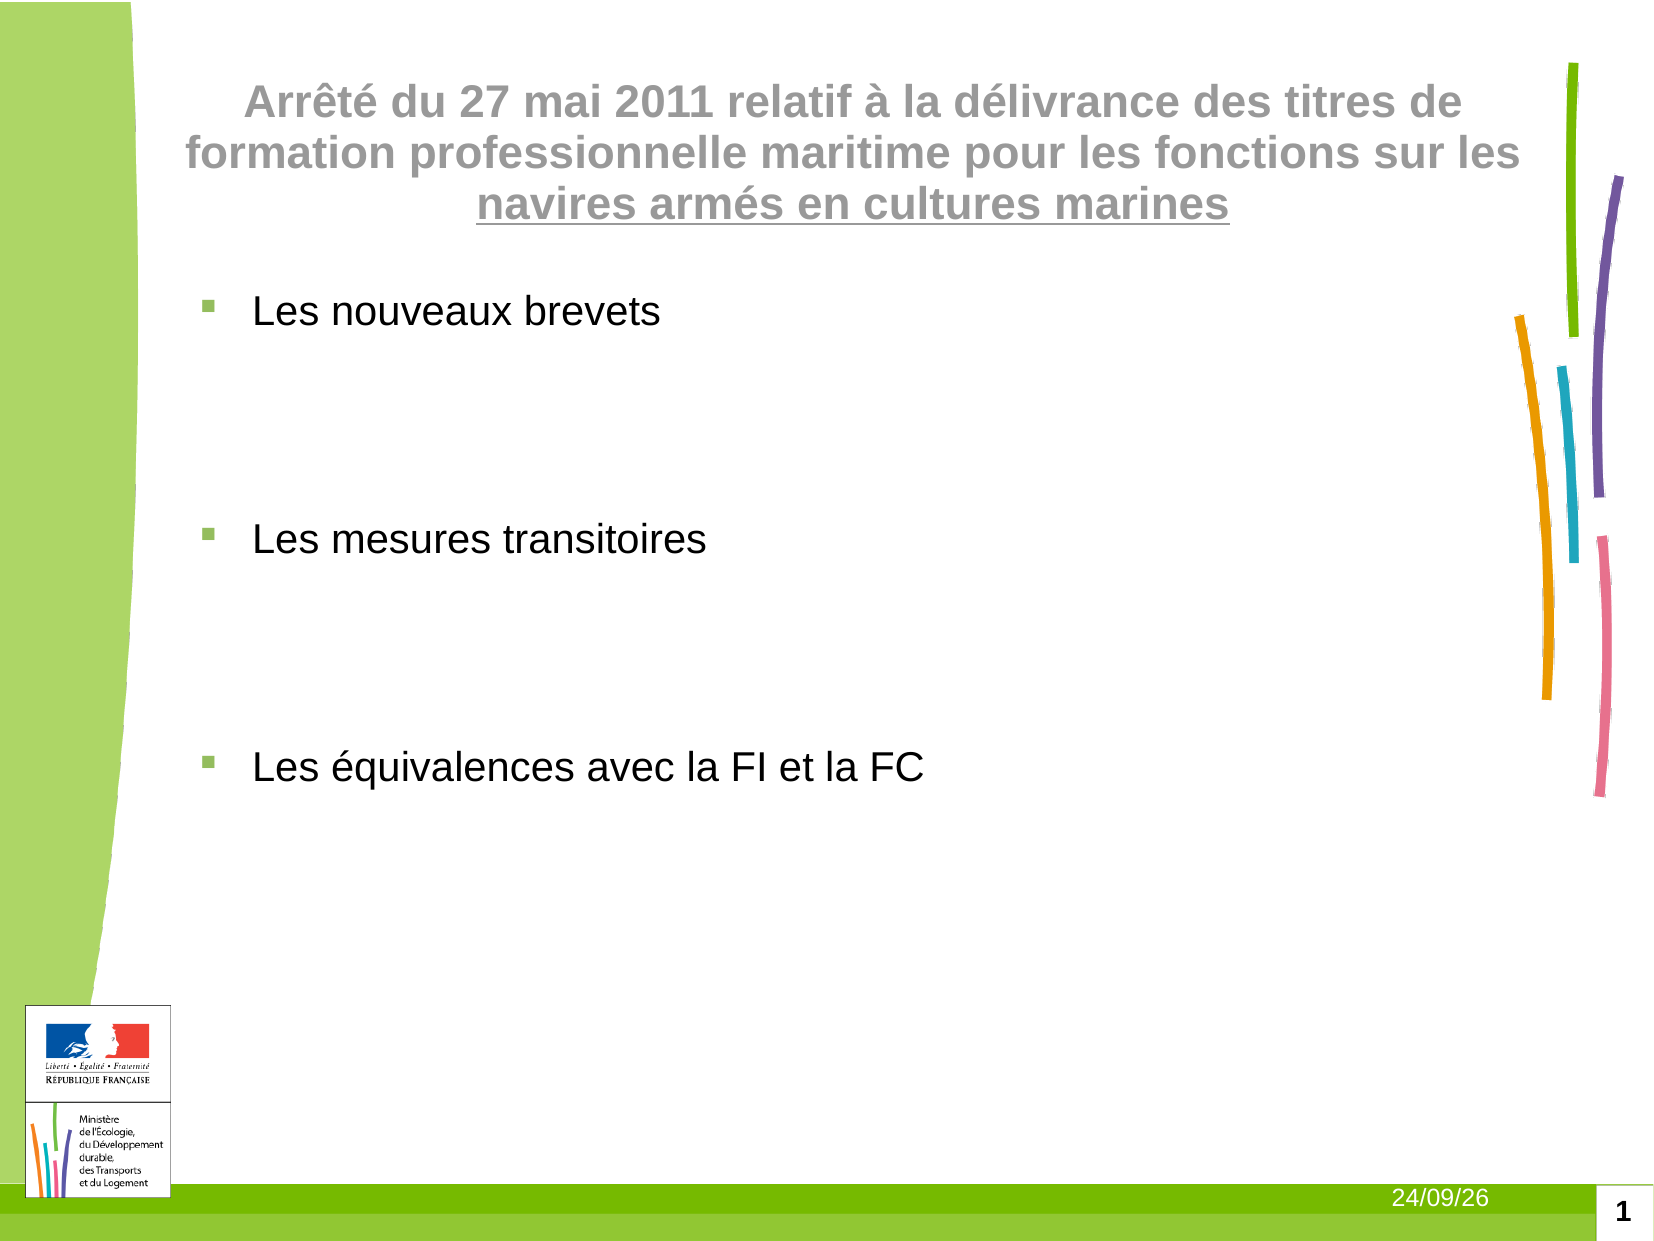

# Arrêté du 27 mai 2011 relatif à la délivrance des titres de formation professionnelle maritime pour les fonctions sur les navires armés en cultures marines
Les nouveaux brevets
Les mesures transitoires
Les équivalences avec la FI et la FC
1